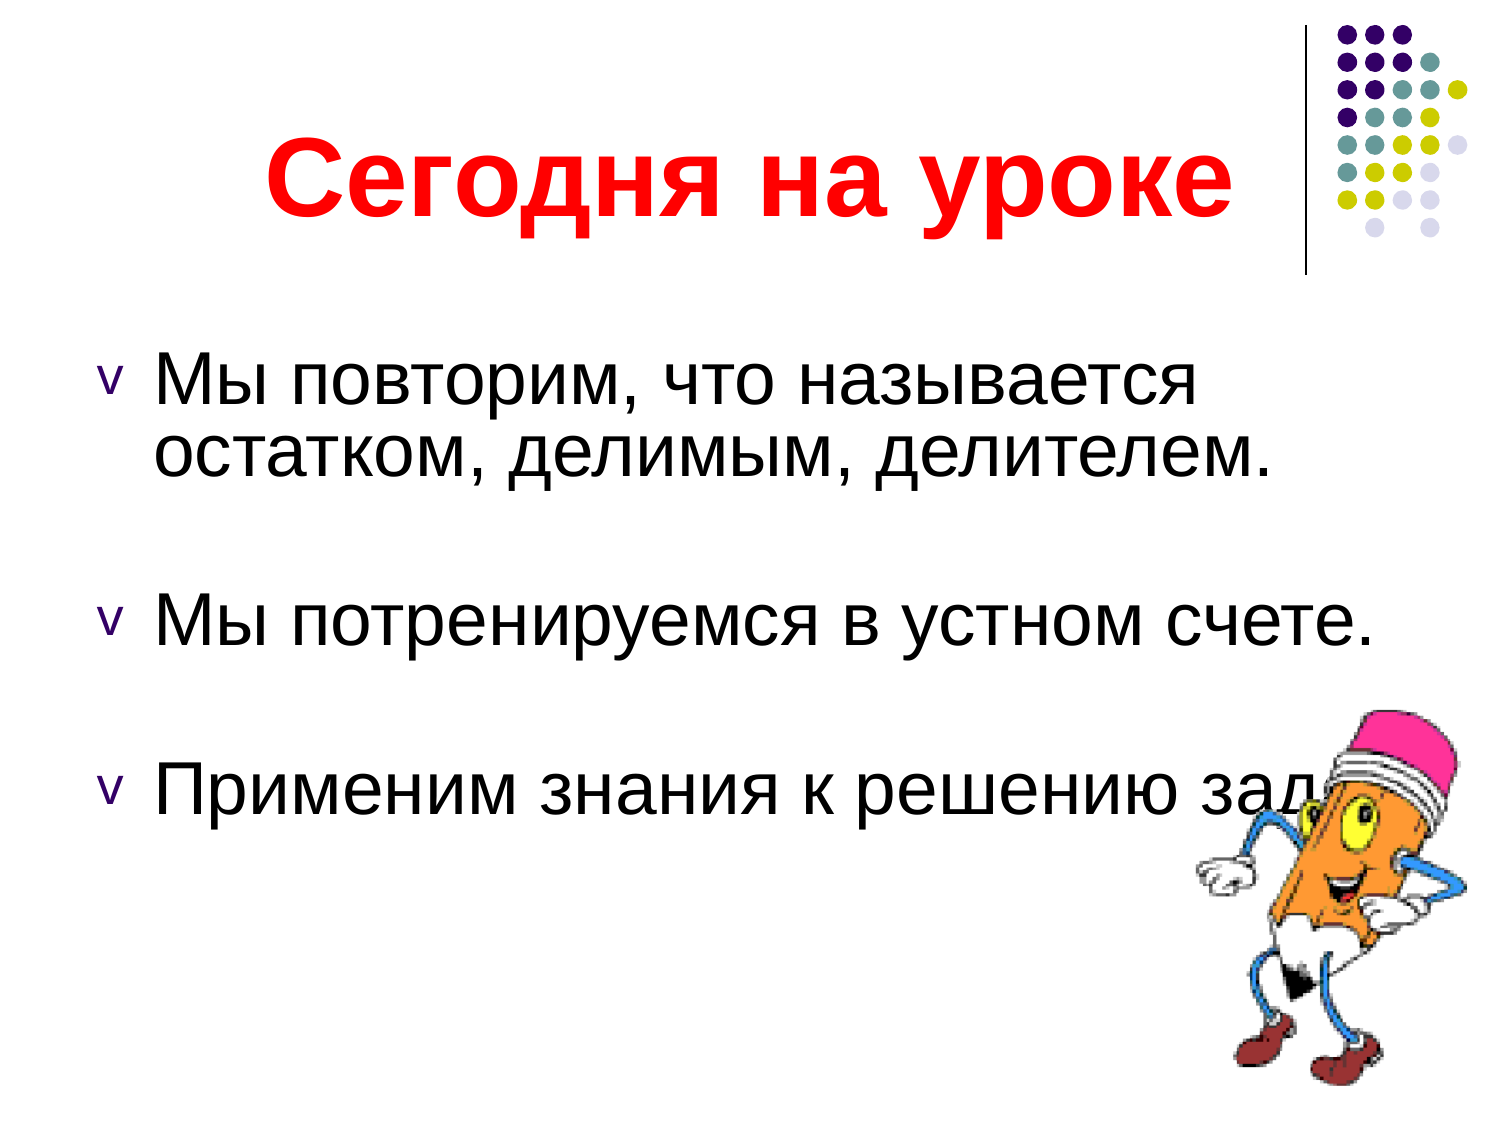

# Сегодня на уроке
Мы повторим, что называется остатком, делимым, делителем.
Мы потренируемся в устном счете.
Применим знания к решению задач.